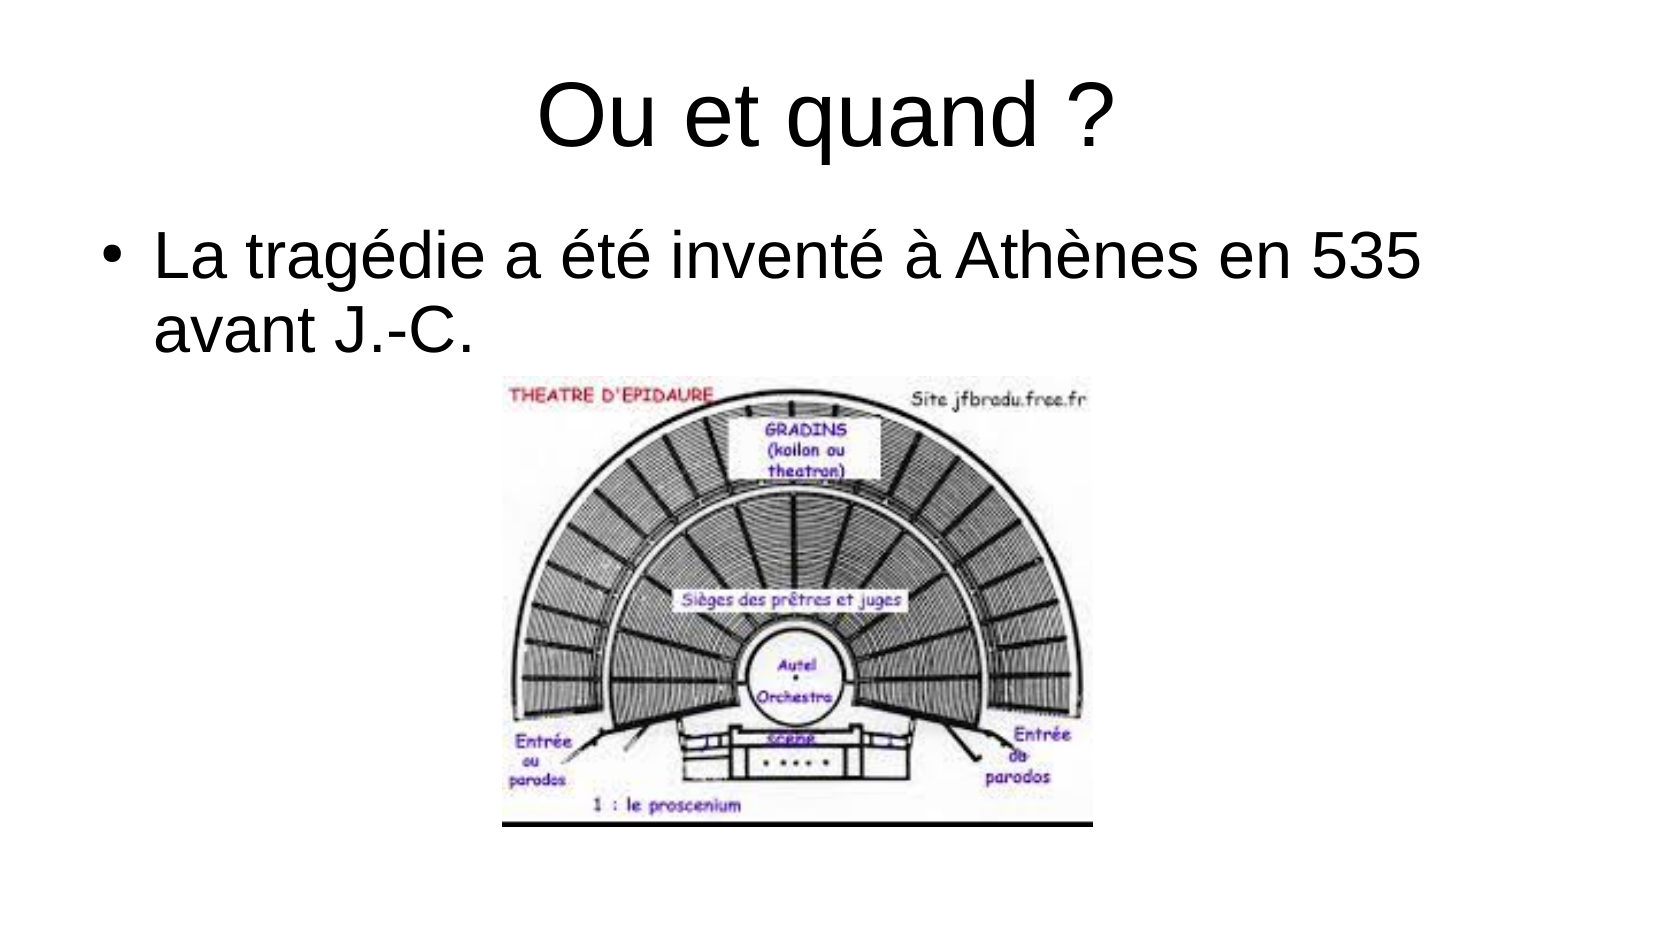

# Ou et quand ?
La tragédie a été inventé à Athènes en 535 avant J.-C.